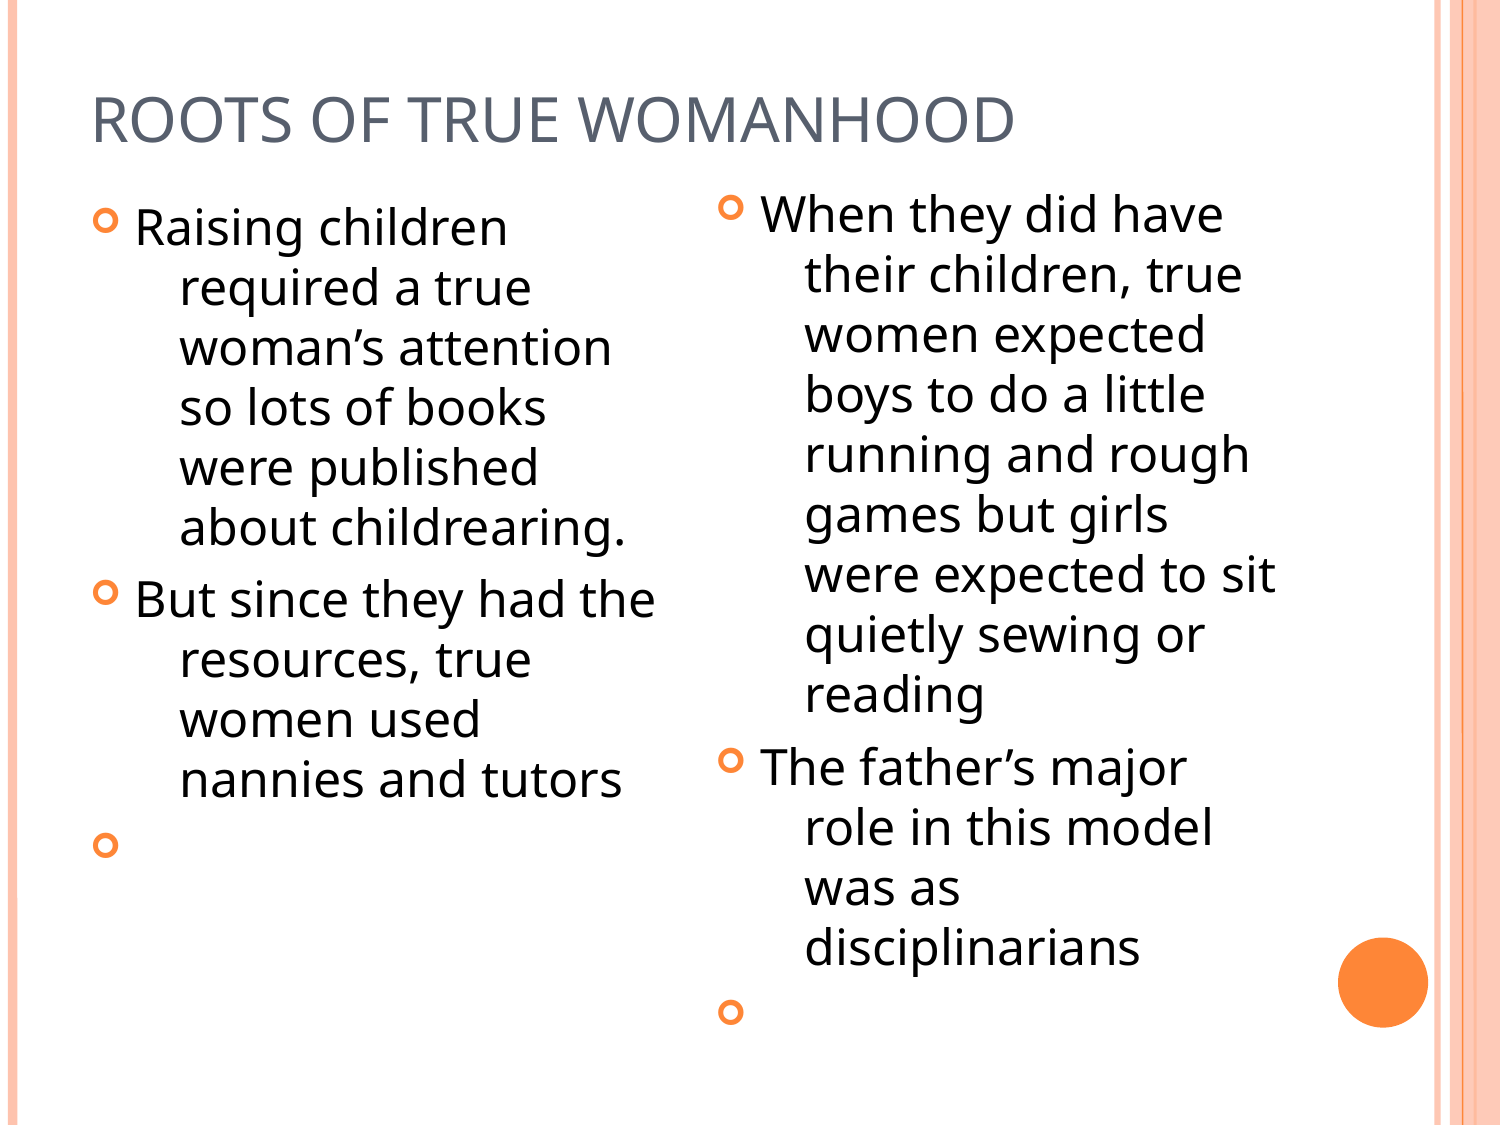

# Roots of True Womanhood
When they did have their children, true women expected boys to do a little running and rough games but girls were expected to sit quietly sewing or reading
The father’s major role in this model was as disciplinarians
Raising children required a true woman’s attention so lots of books were published about childrearing.
But since they had the resources, true women used nannies and tutors